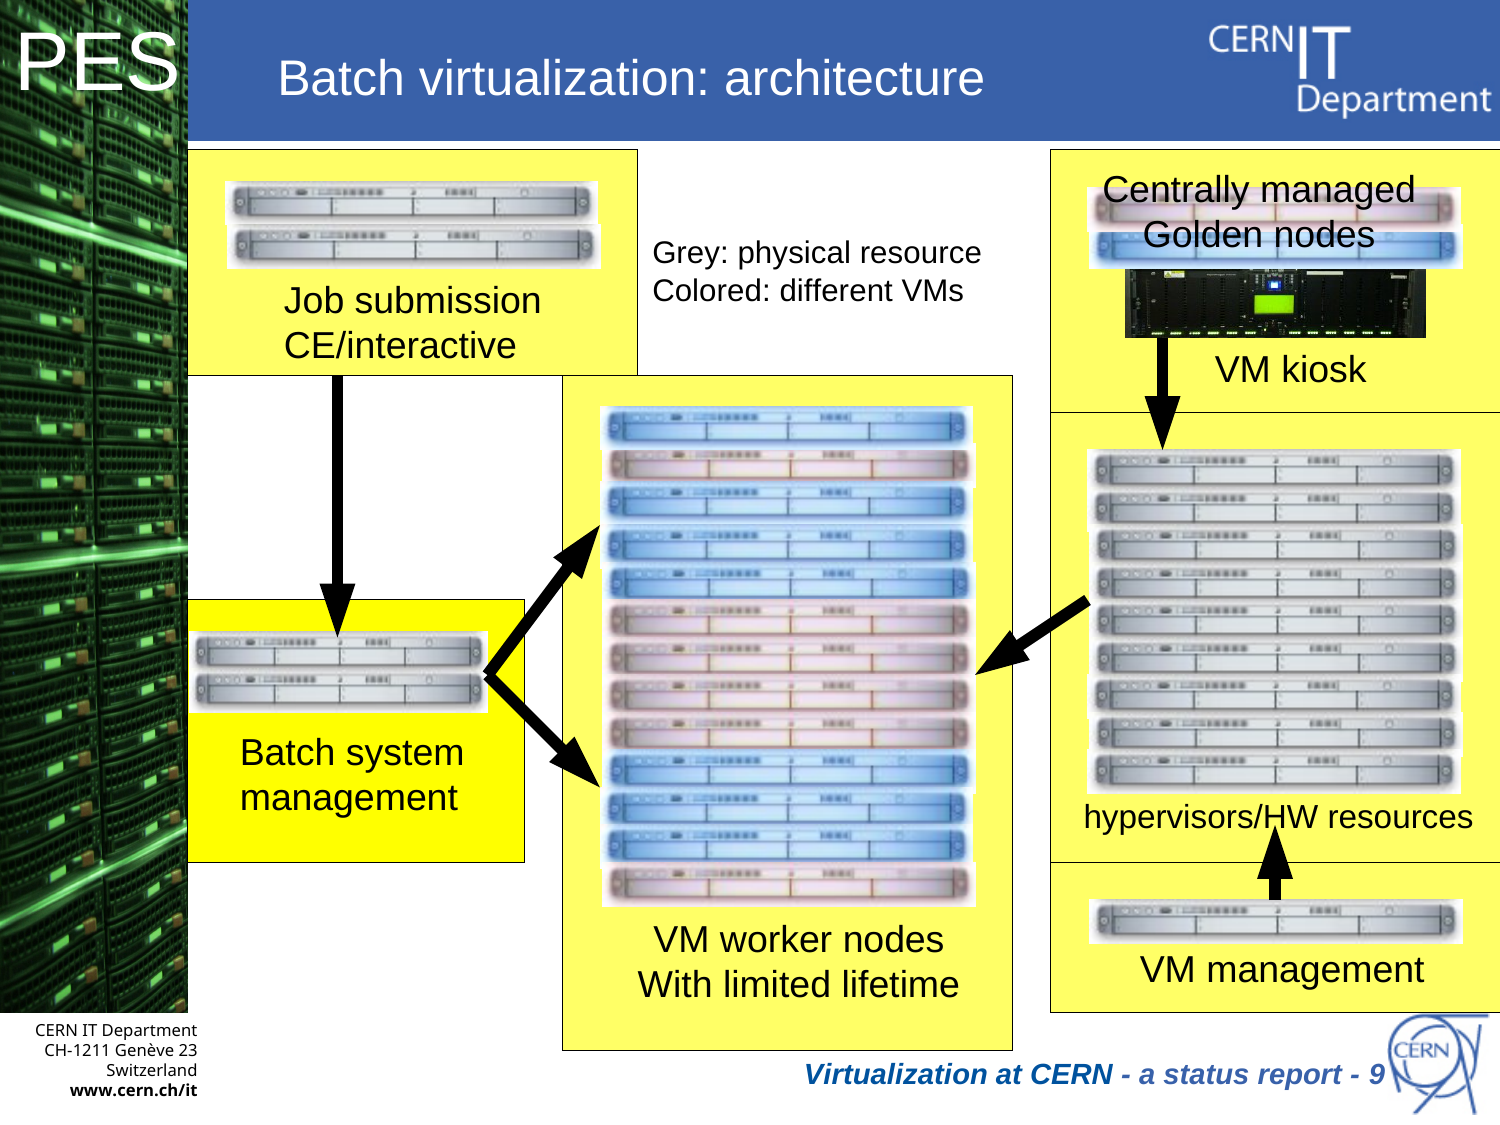

Batch virtualization: architecture
Centrally managed
Golden nodes
Grey: physical resource
Colored: different VMs
Job submission
CE/interactive
VM kiosk
Batch system
management
hypervisors/HW resources
VM worker nodes
With limited lifetime
VM management
Batch virtualization project at CERN